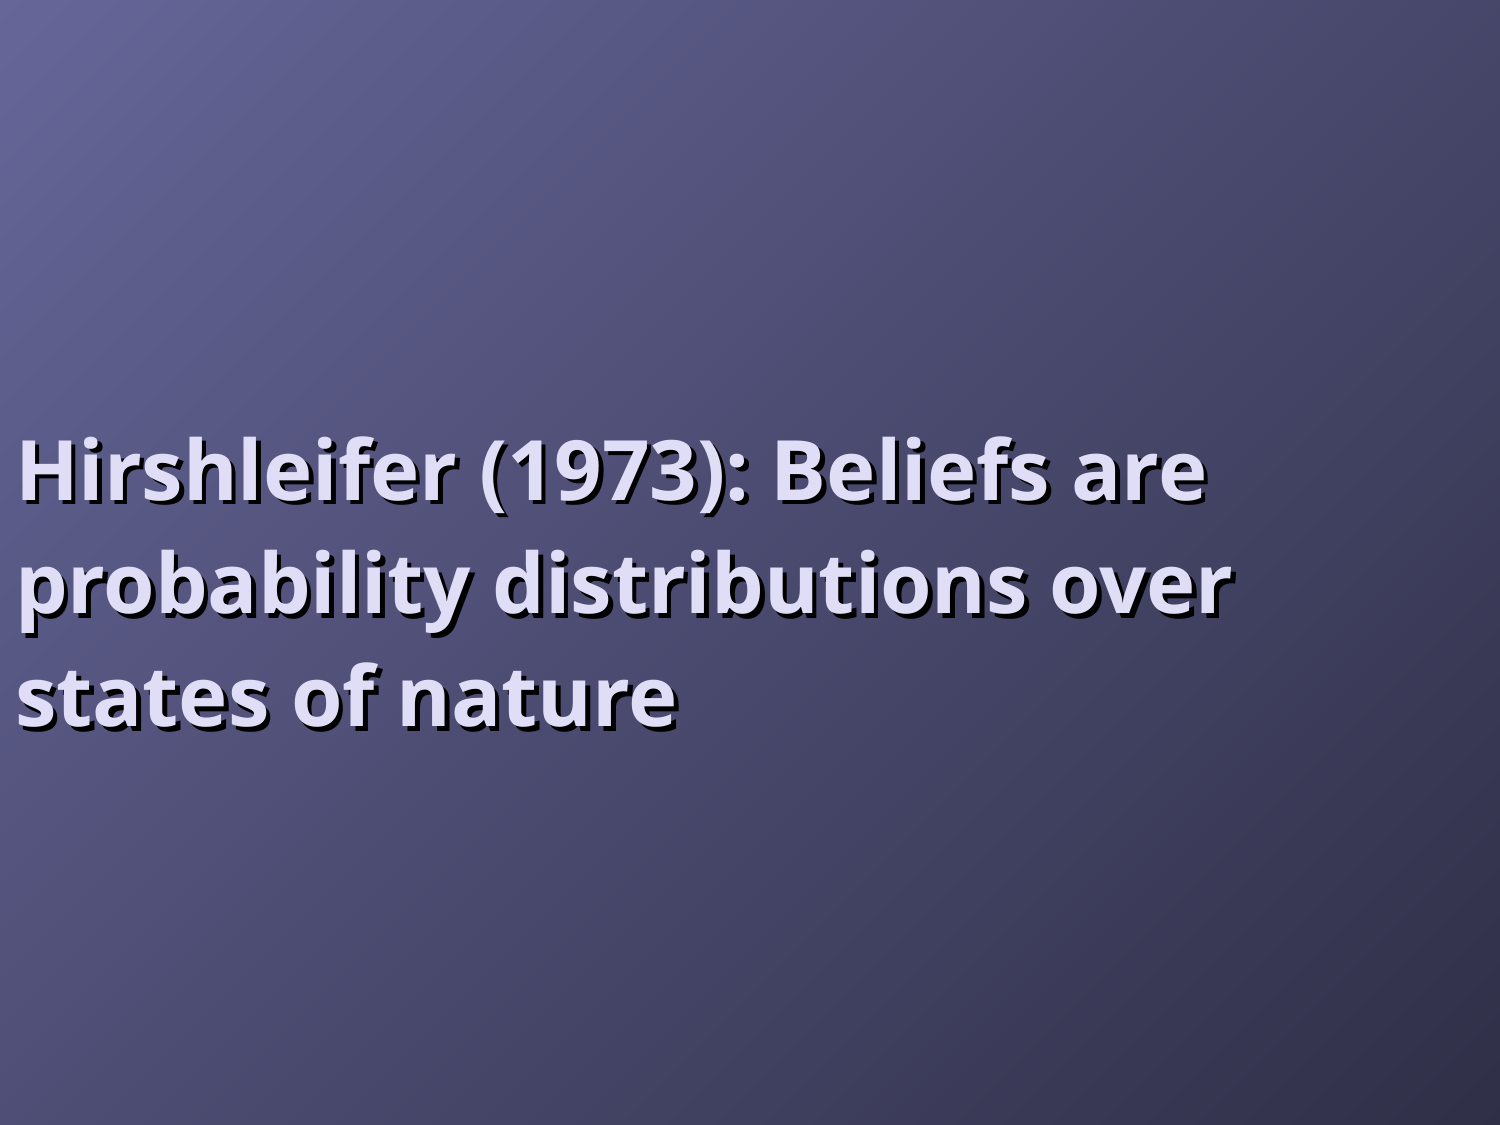

# Hirshleifer (1973): Beliefs are probability distributions over states of nature